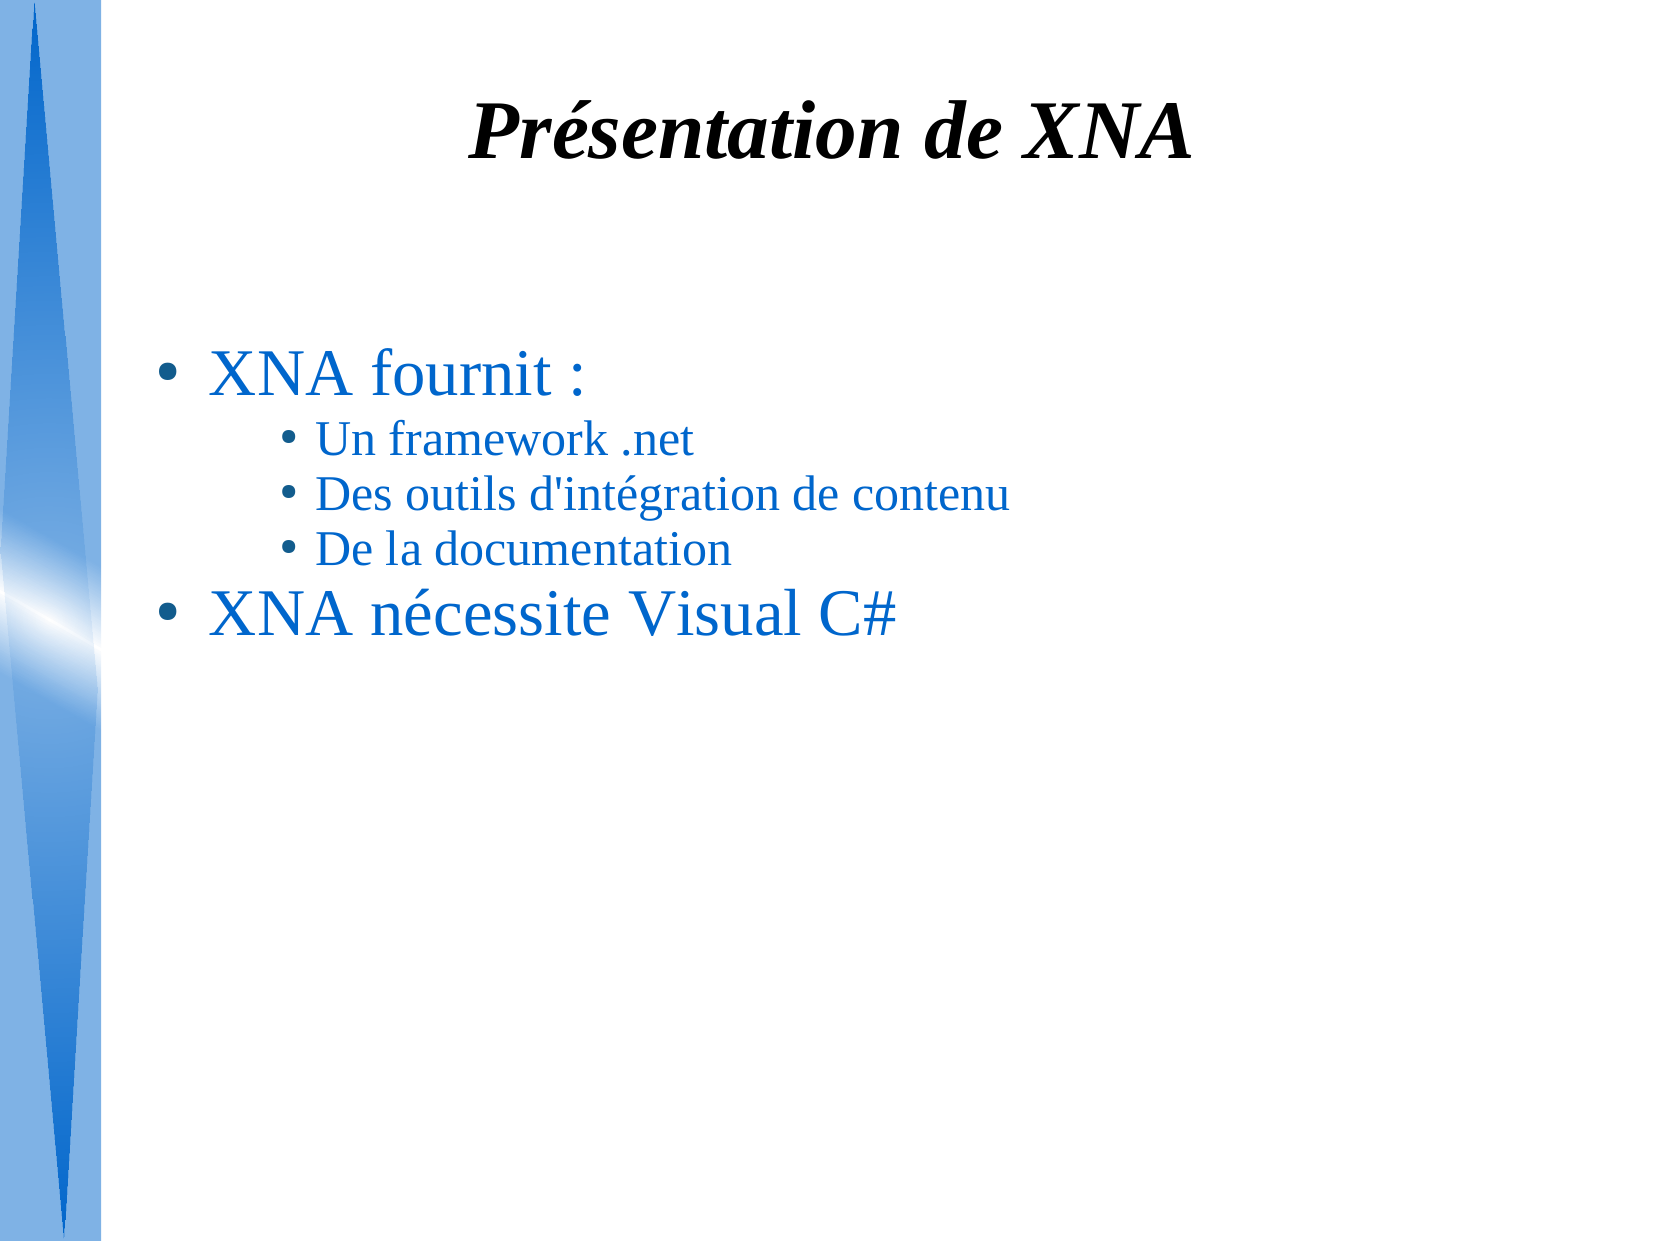

# Présentation de XNA
XNA fournit :
Un framework .net
Des outils d'intégration de contenu
De la documentation
XNA nécessite Visual C#